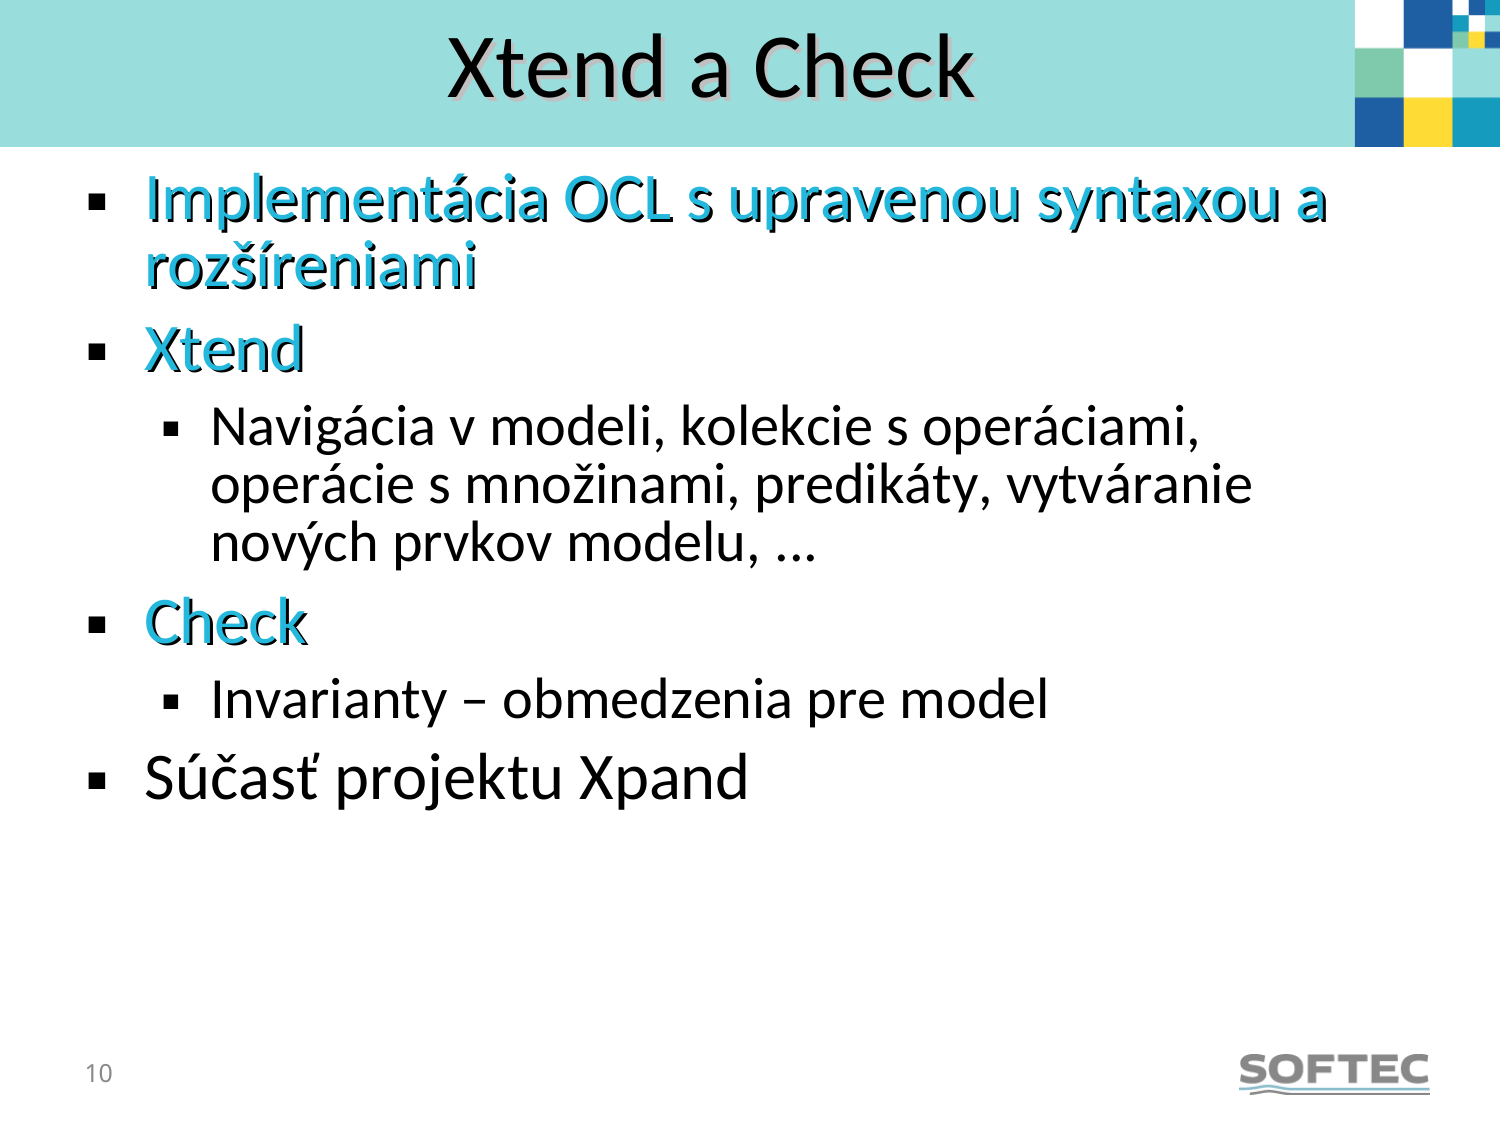

# Xtend a Check
Implementácia OCL s upravenou syntaxou a rozšíreniami
Xtend
Navigácia v modeli, kolekcie s operáciami, operácie s množinami, predikáty, vytváranie nových prvkov modelu, ...
Check
Invarianty – obmedzenia pre model
Súčasť projektu Xpand